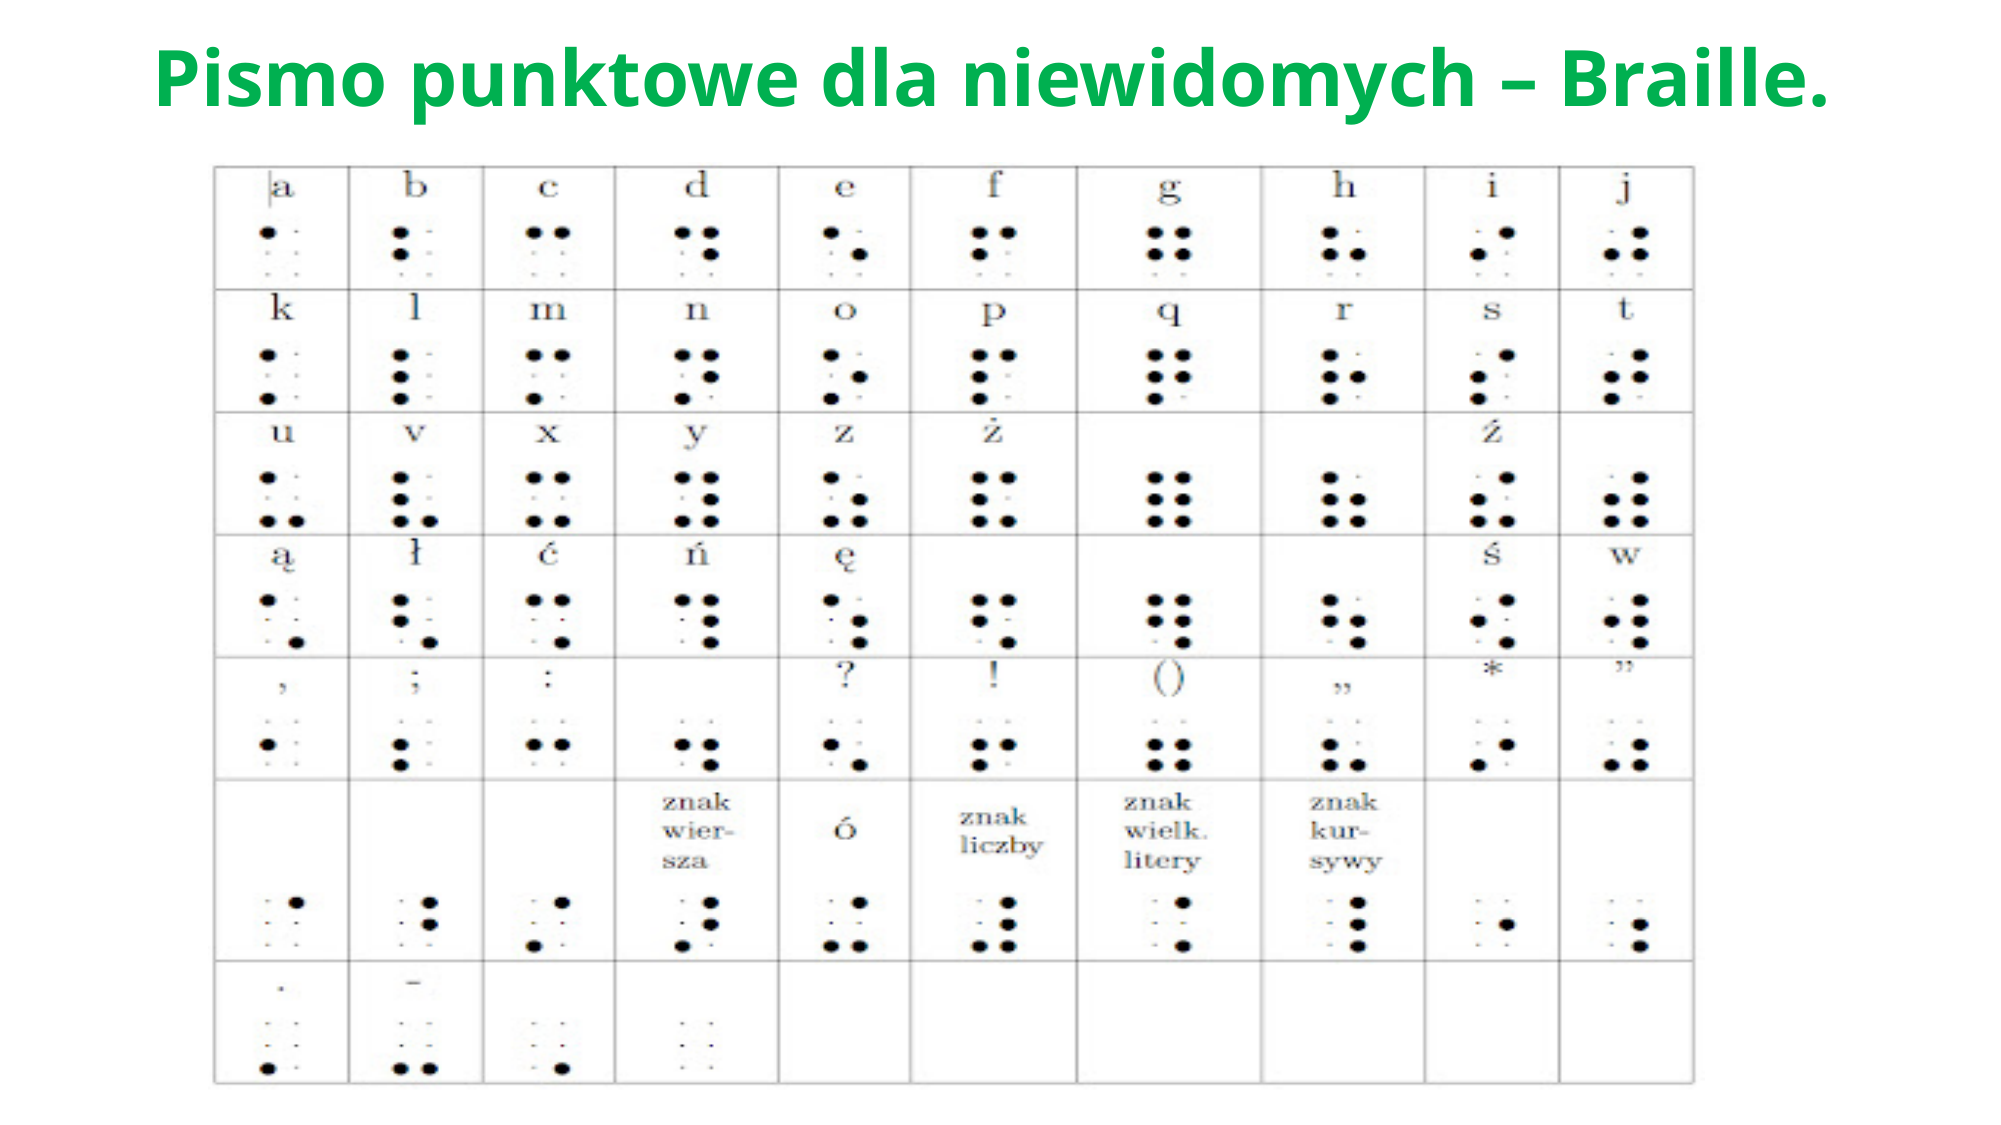

# Pismo punktowe dla niewidomych – Braille.